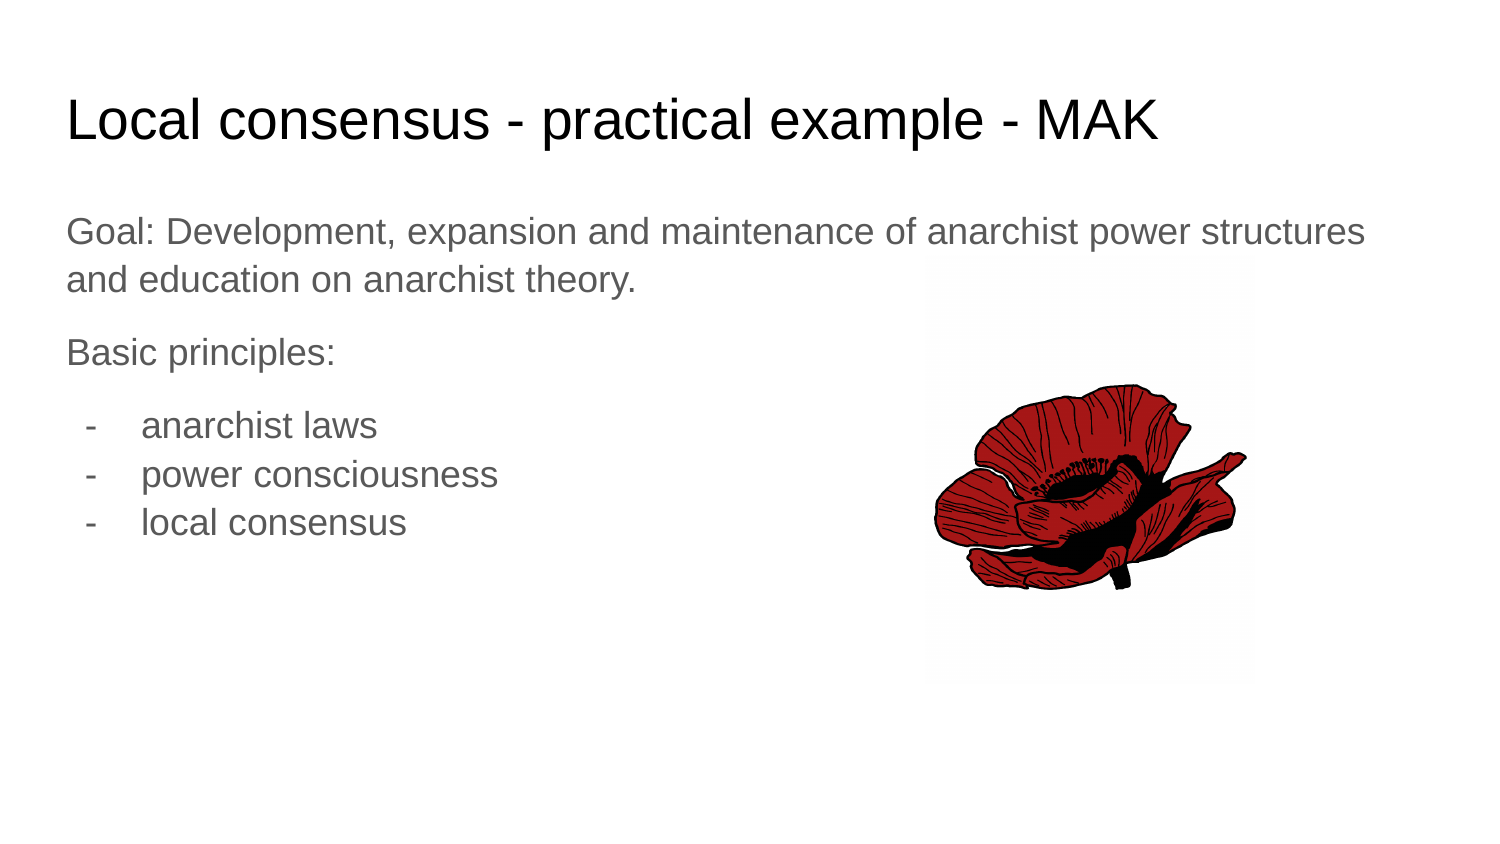

# Local consensus - practical example - MAK
Goal: Development, expansion and maintenance of anarchist power structures and education on anarchist theory.
Basic principles:
anarchist laws
power consciousness
local consensus